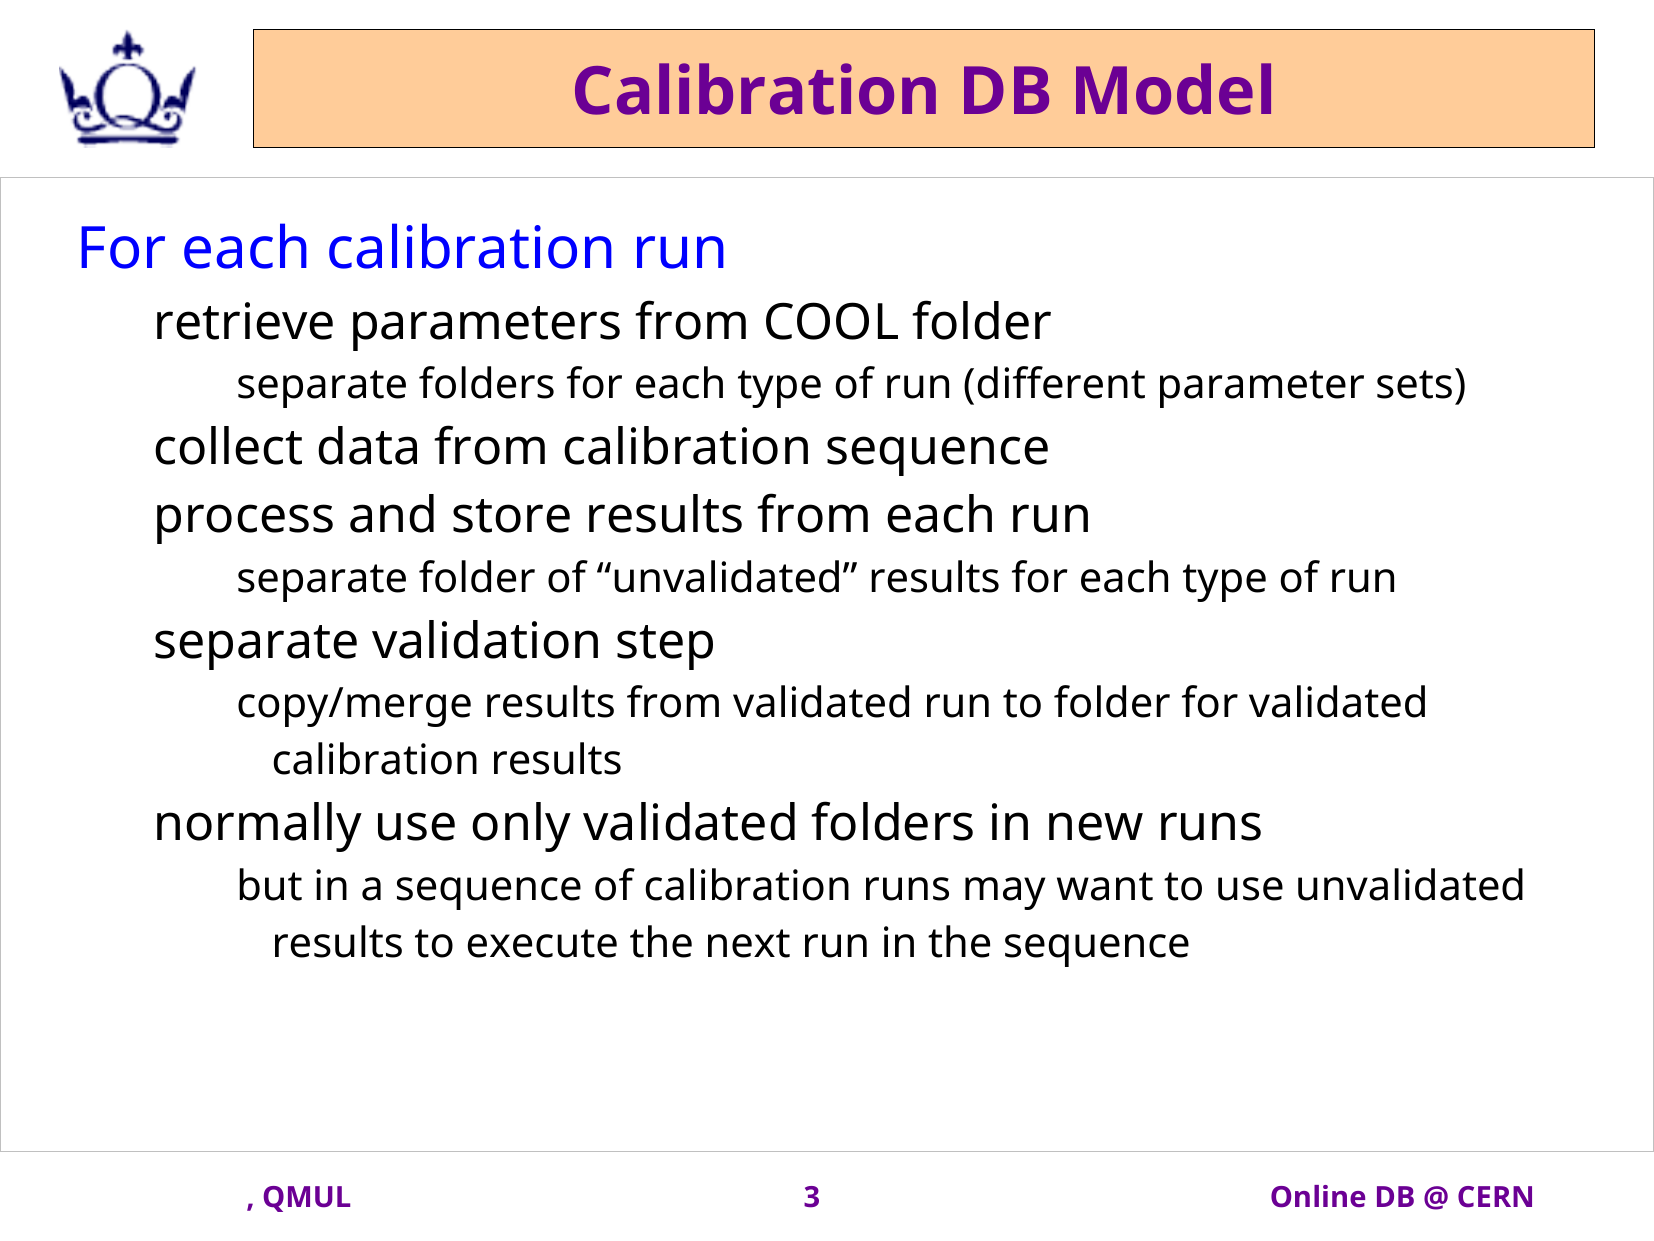

# Calibration DB Model
For each calibration run
retrieve parameters from COOL folder
separate folders for each type of run (different parameter sets)
collect data from calibration sequence
process and store results from each run
separate folder of “unvalidated” results for each type of run
separate validation step
copy/merge results from validated run to folder for validated calibration results
normally use only validated folders in new runs
but in a sequence of calibration runs may want to use unvalidated results to execute the next run in the sequence